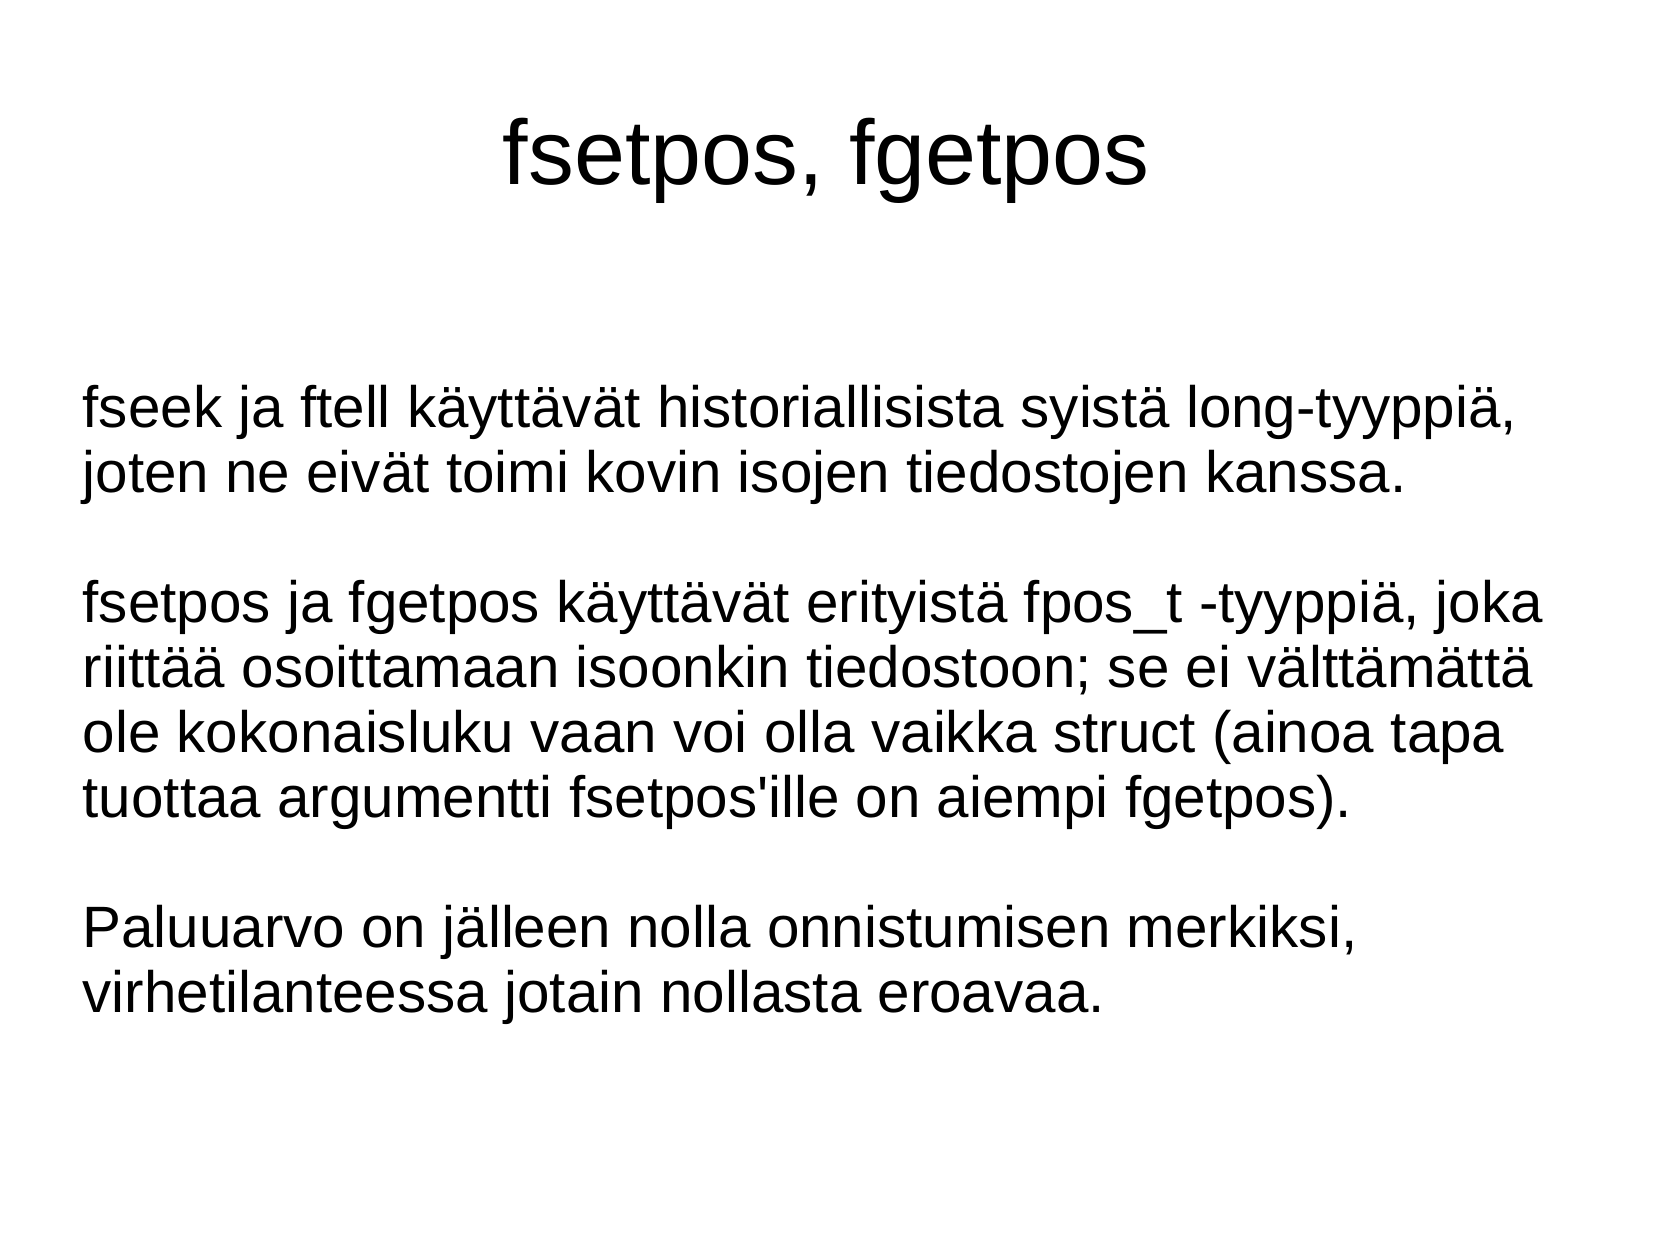

# fsetpos, fgetpos
fseek ja ftell käyttävät historiallisista syistä long-tyyppiä, joten ne eivät toimi kovin isojen tiedostojen kanssa.
fsetpos ja fgetpos käyttävät erityistä fpos_t -tyyppiä, joka riittää osoittamaan isoonkin tiedostoon; se ei välttämättä ole kokonaisluku vaan voi olla vaikka struct (ainoa tapa tuottaa argumentti fsetpos'ille on aiempi fgetpos).
Paluuarvo on jälleen nolla onnistumisen merkiksi, virhetilanteessa jotain nollasta eroavaa.